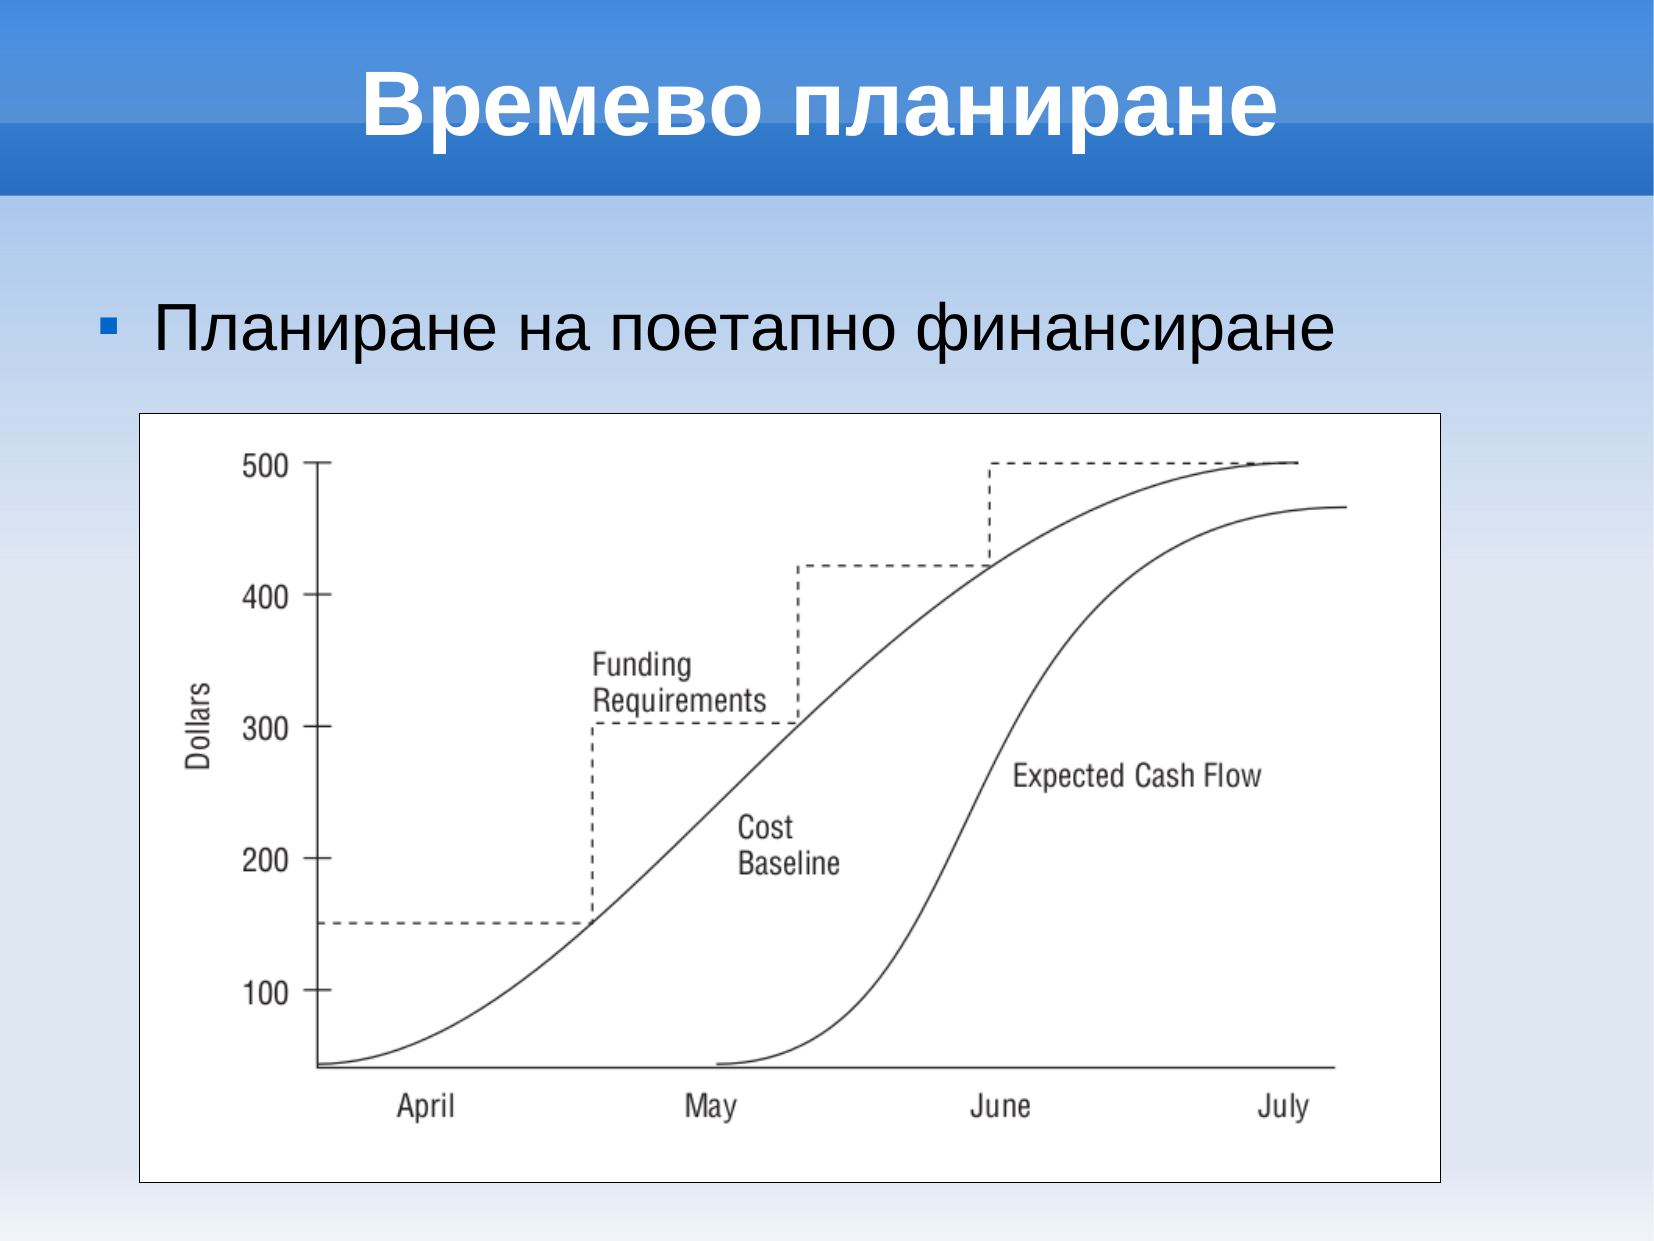

# Времево планиране
Планиране на поетапно финансиране